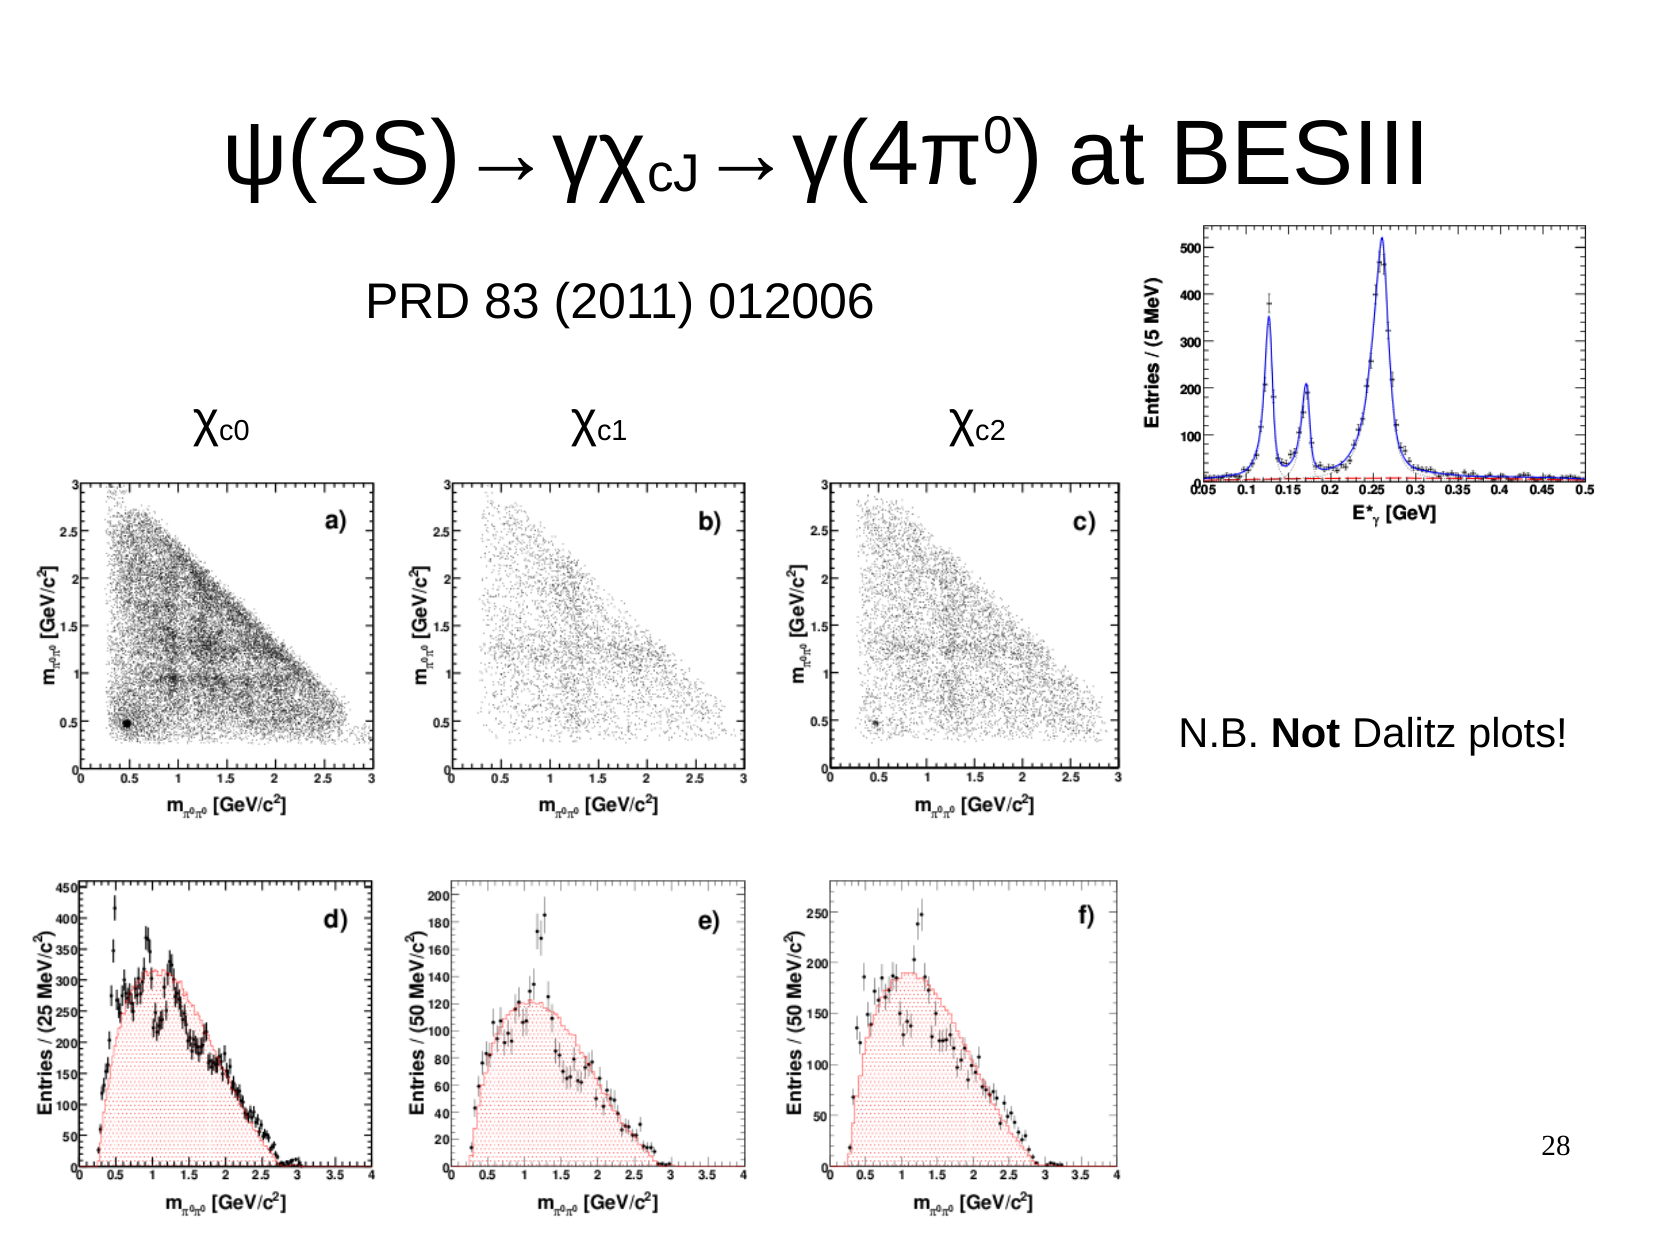

# ψ(2S)→γχcJ→γ(4π0) at BESIII
PRD 83 (2011) 012006
χc0
χc1
χc2
N.B. Not Dalitz plots!
28